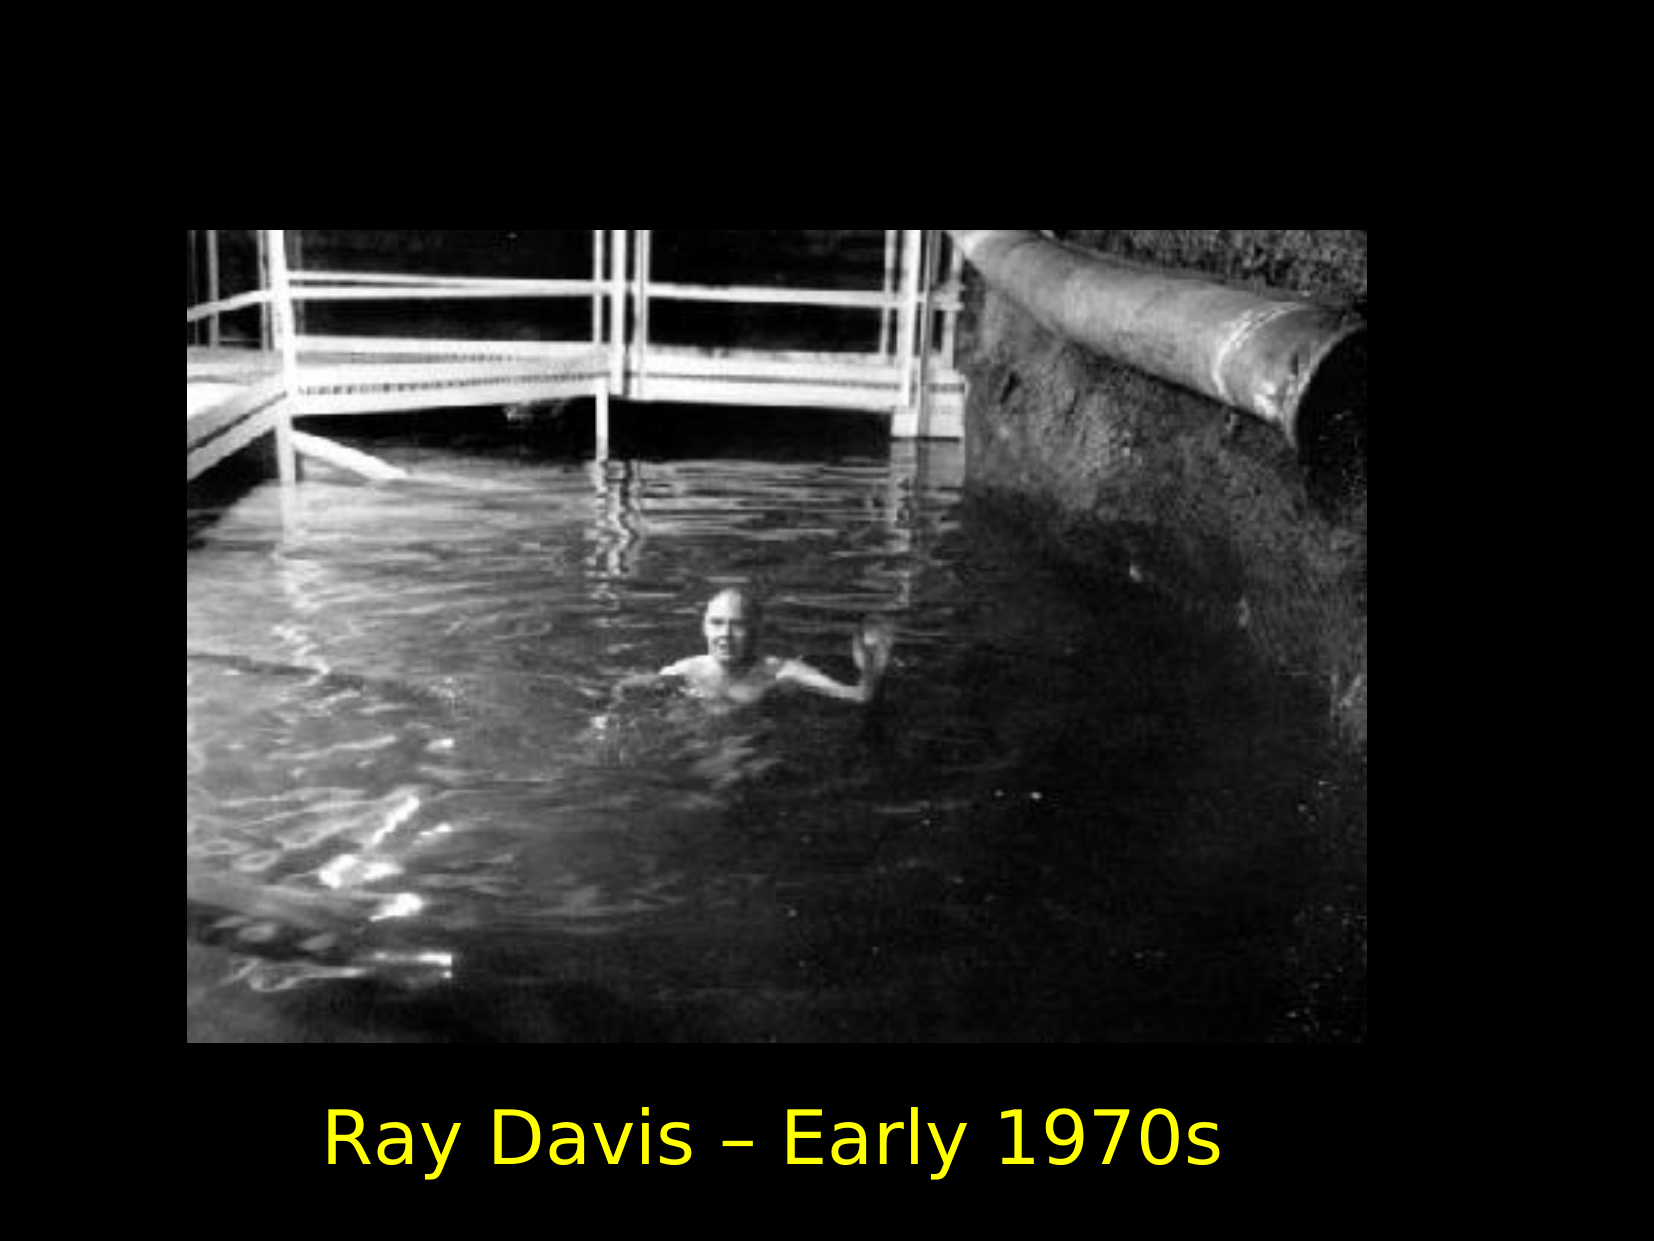

# The Sun is Broken!!!
Ray Davis – Early 1970s